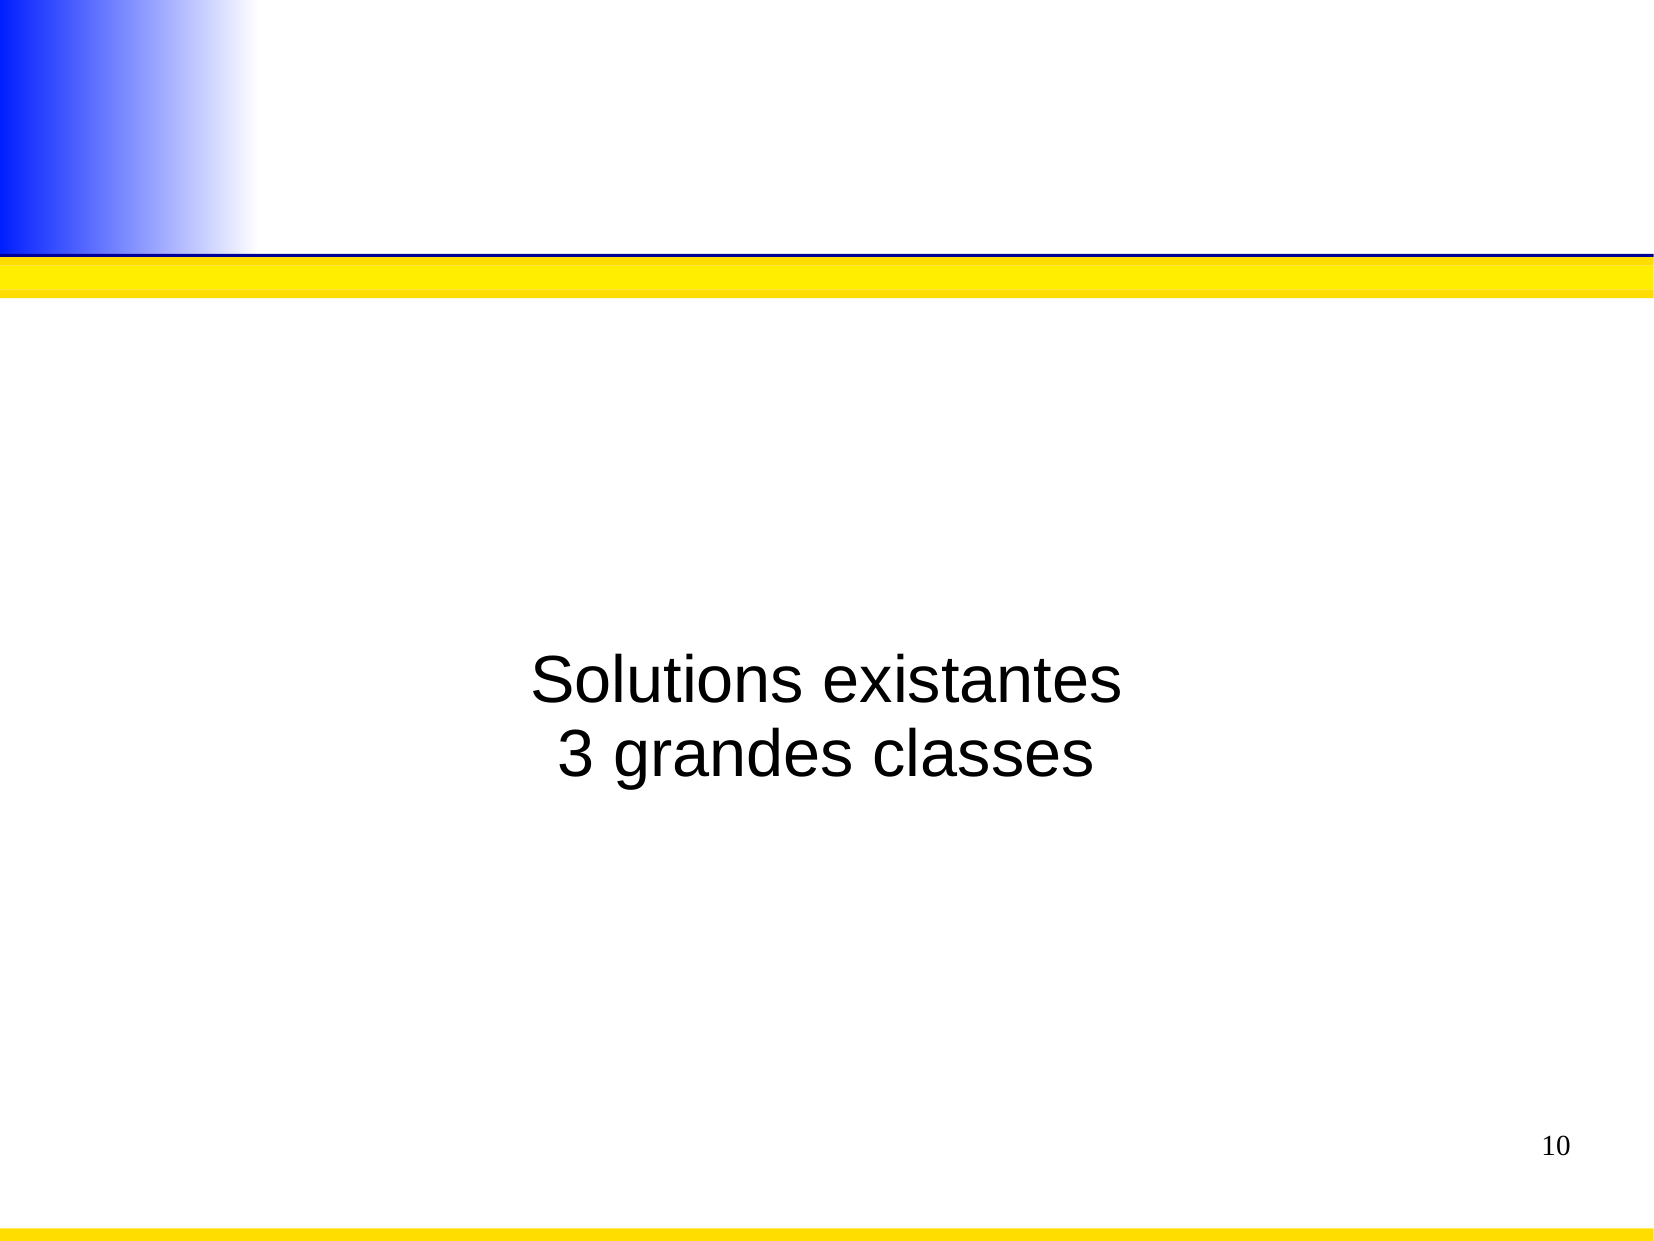

#
Solutions existantes
3 grandes classes
10